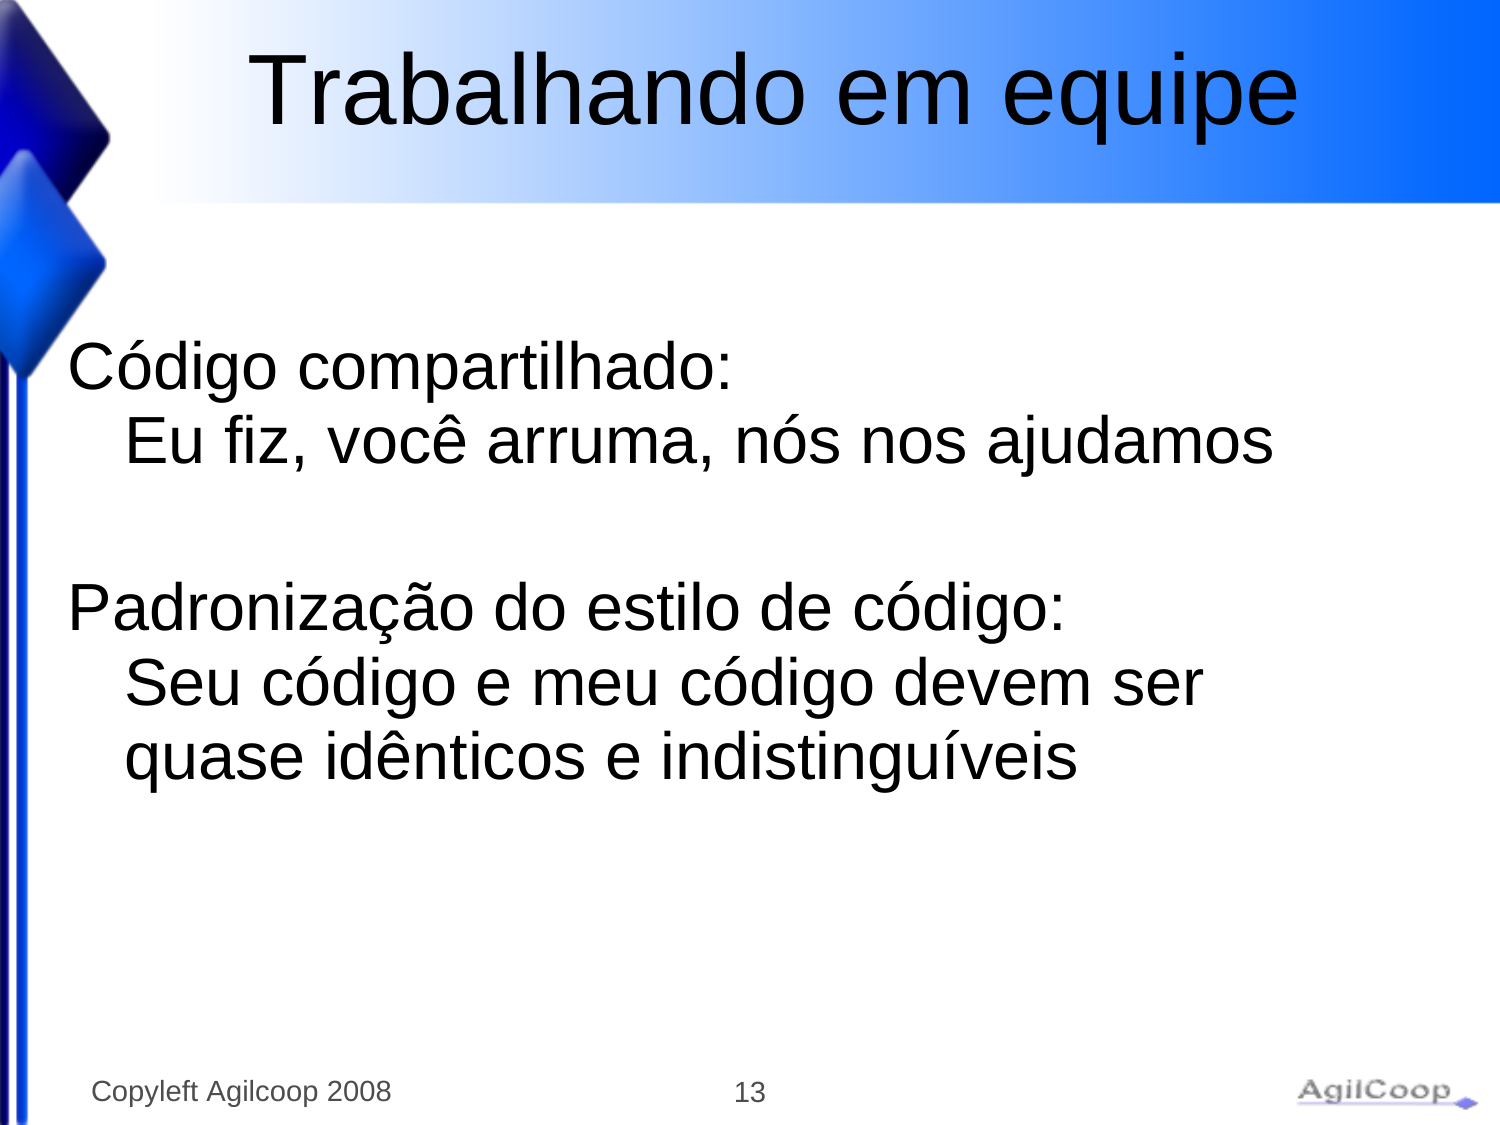

# Trabalhando em equipe
Código compartilhado:
Eu fiz, você arruma, nós nos ajudamos
Padronização do estilo de código:
Seu código e meu código devem ser quase idênticos e indistinguíveis
13